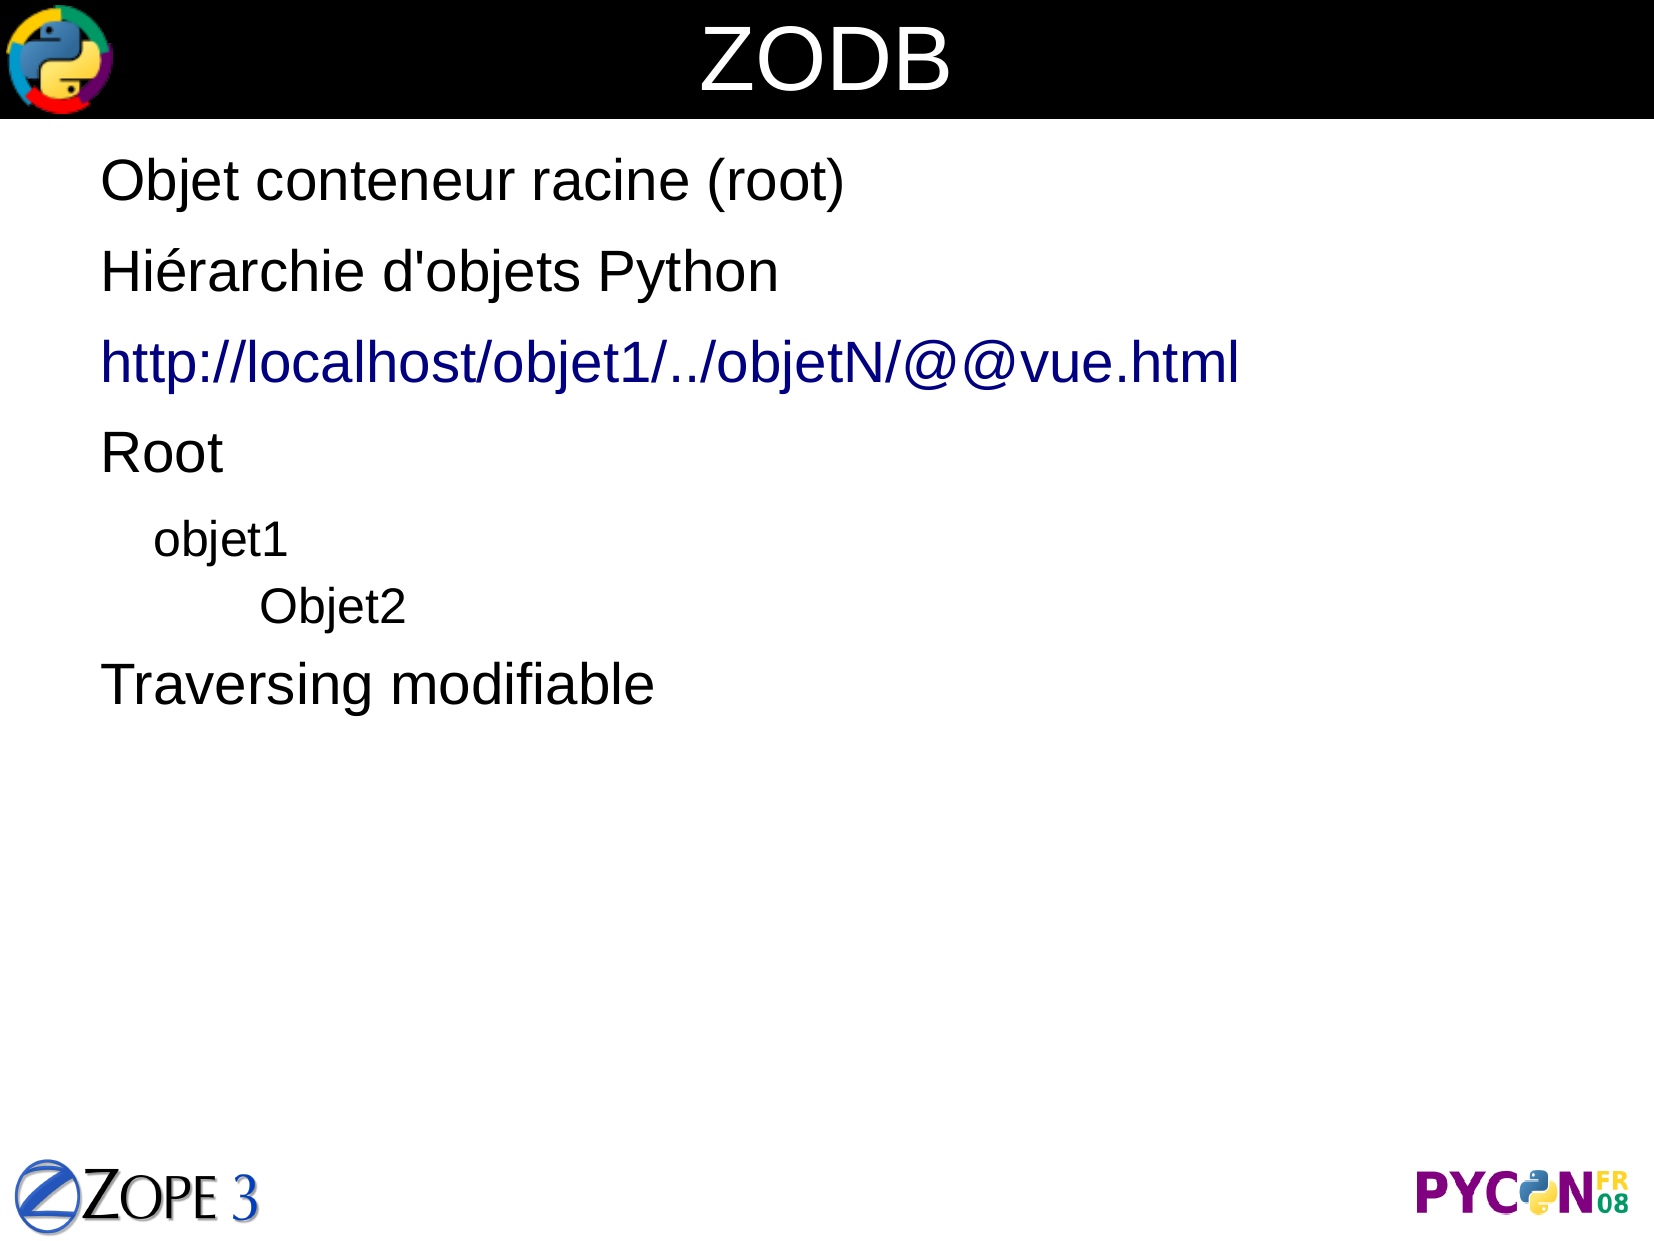

# ZODB
Objet conteneur racine (root)
Hiérarchie d'objets Python
http://localhost/objet1/../objetN/@@vue.html
Root
objet1
Objet2
Traversing modifiable